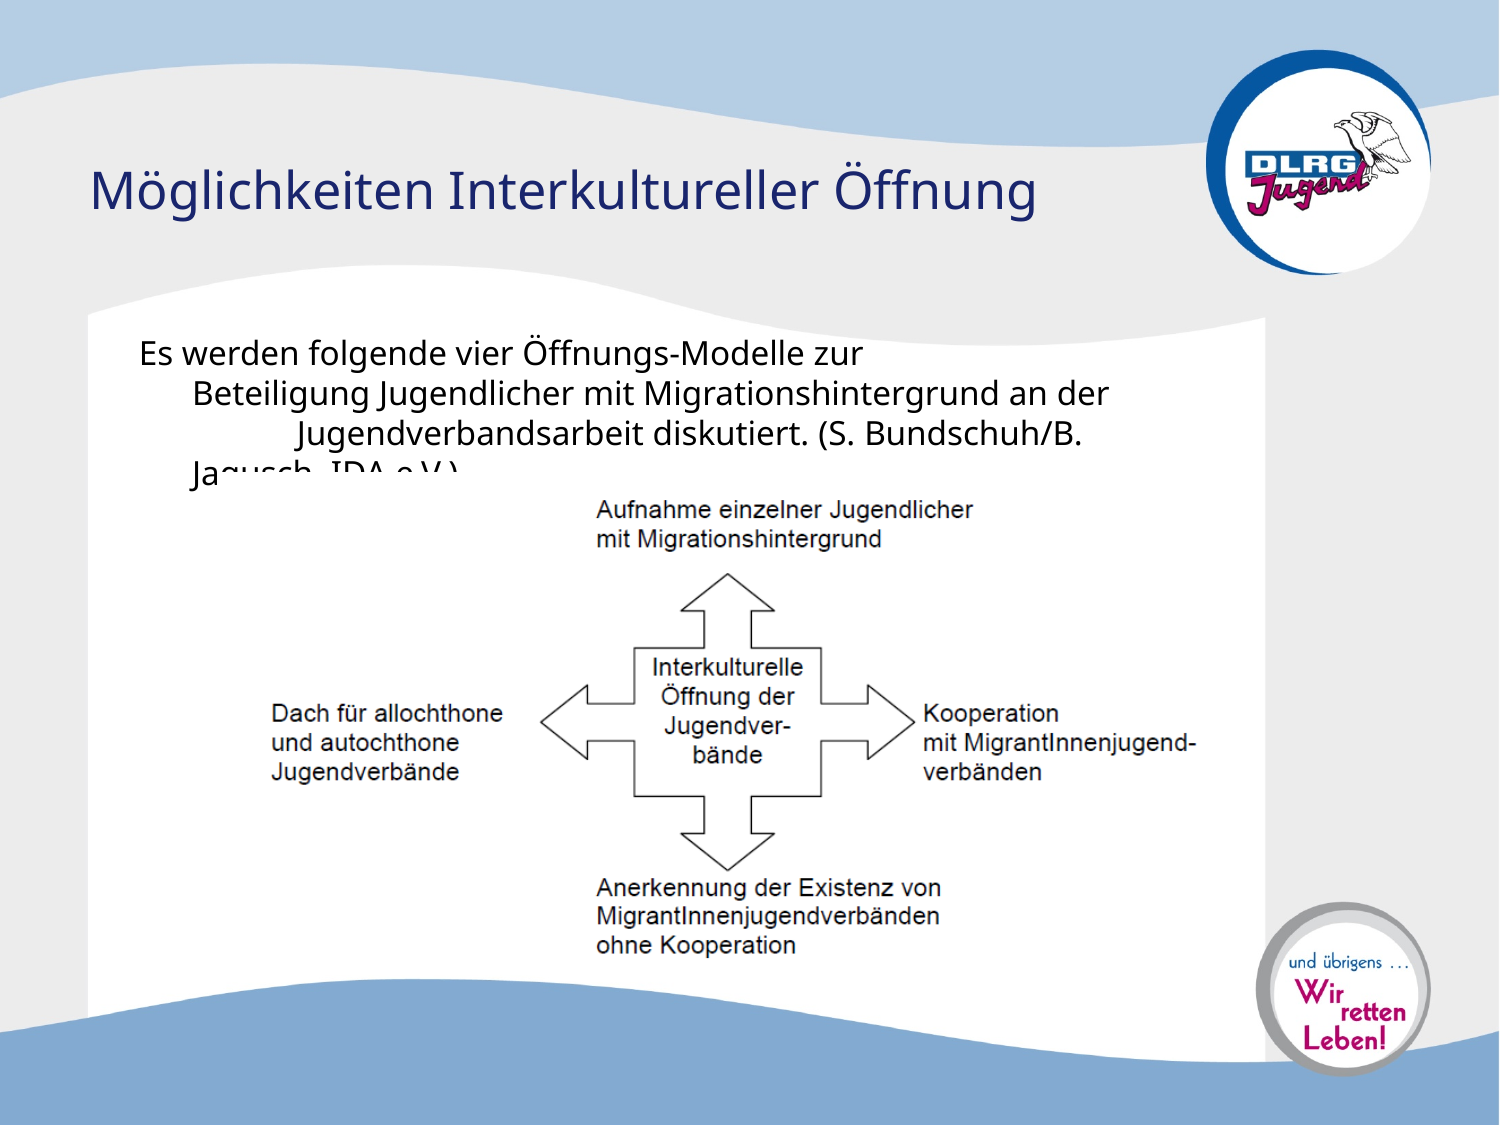

# Möglichkeiten Interkultureller Öffnung
Es werden folgende vier Öffnungs-Modelle zur Beteiligung Jugendlicher mit Migrationshintergrund an der 	 Jugendverbandsarbeit diskutiert. (S. Bundschuh/B. Jagusch, IDA e.V.)